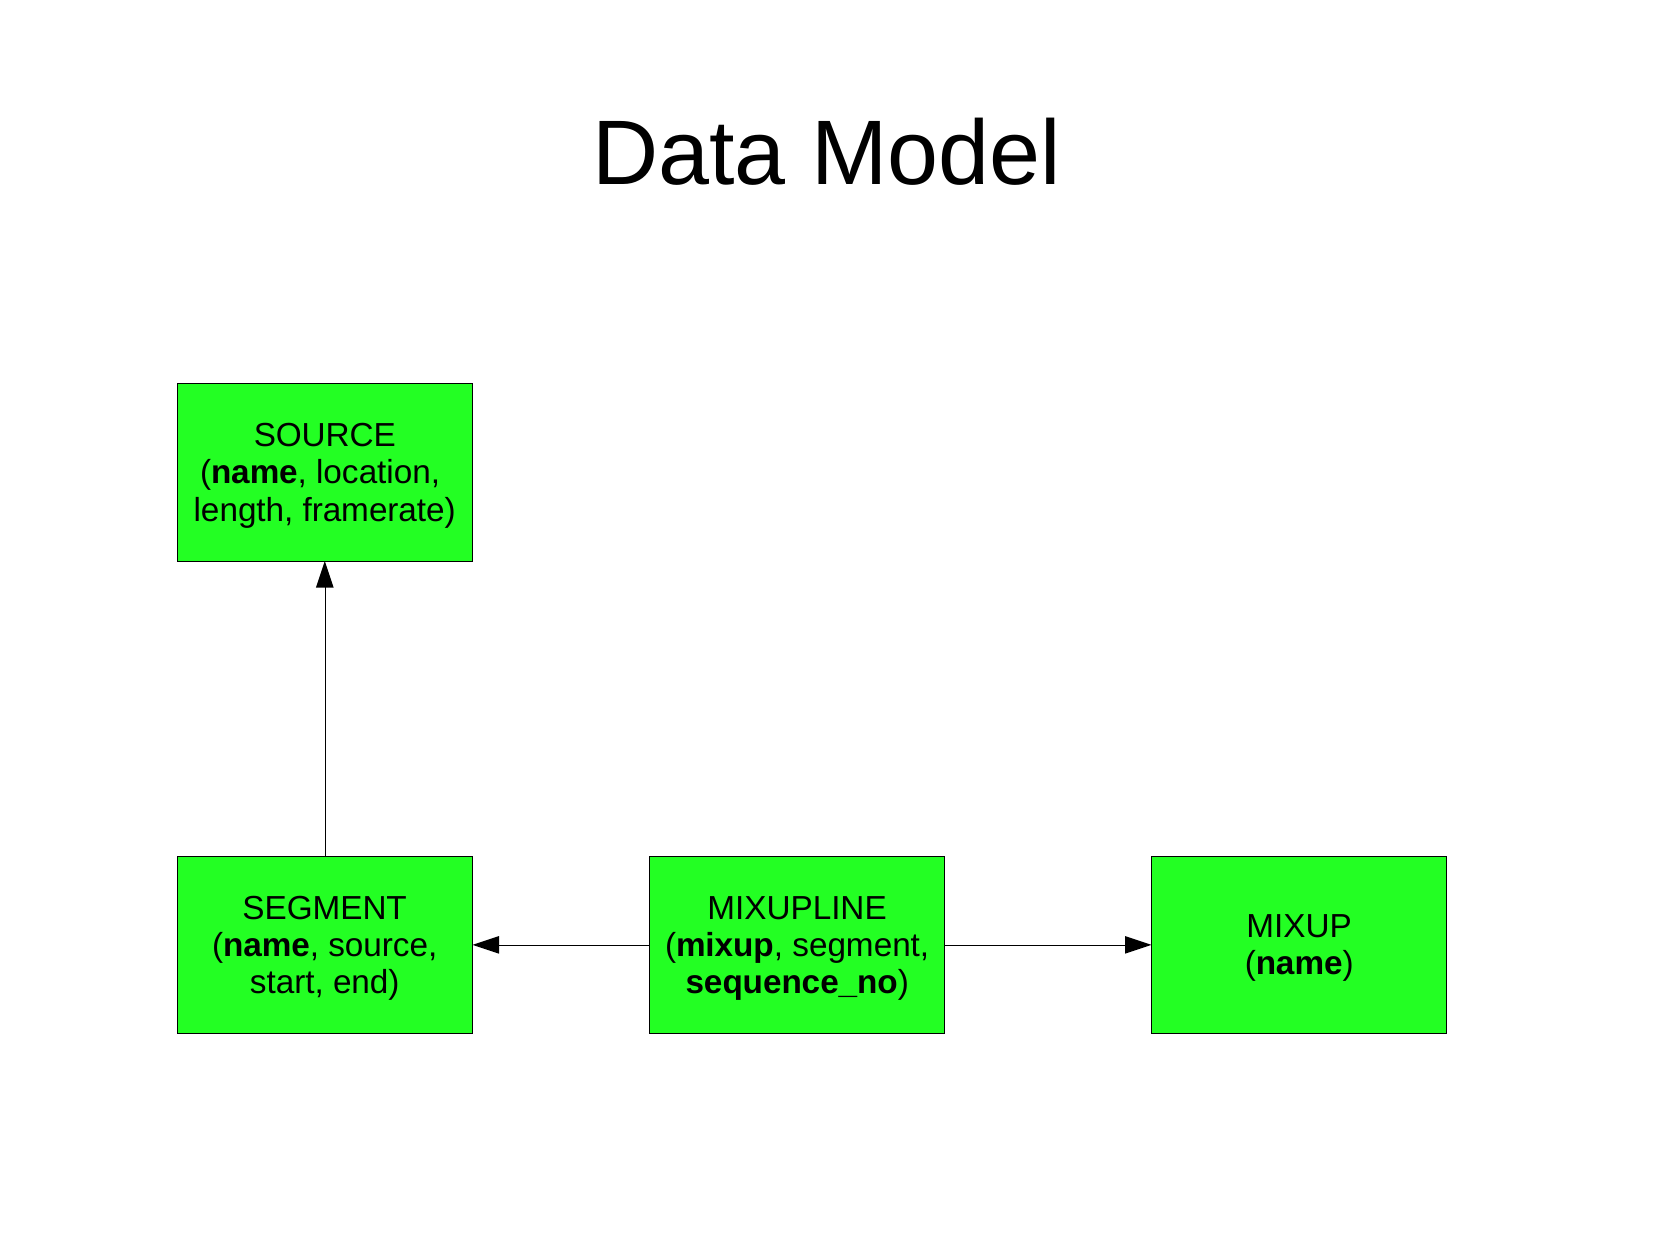

# Data Model
SOURCE
(name, location,
length, framerate)
SEGMENT
(name, source,
start, end)
MIXUPLINE
(mixup, segment,
sequence_no)
MIXUP
(name)